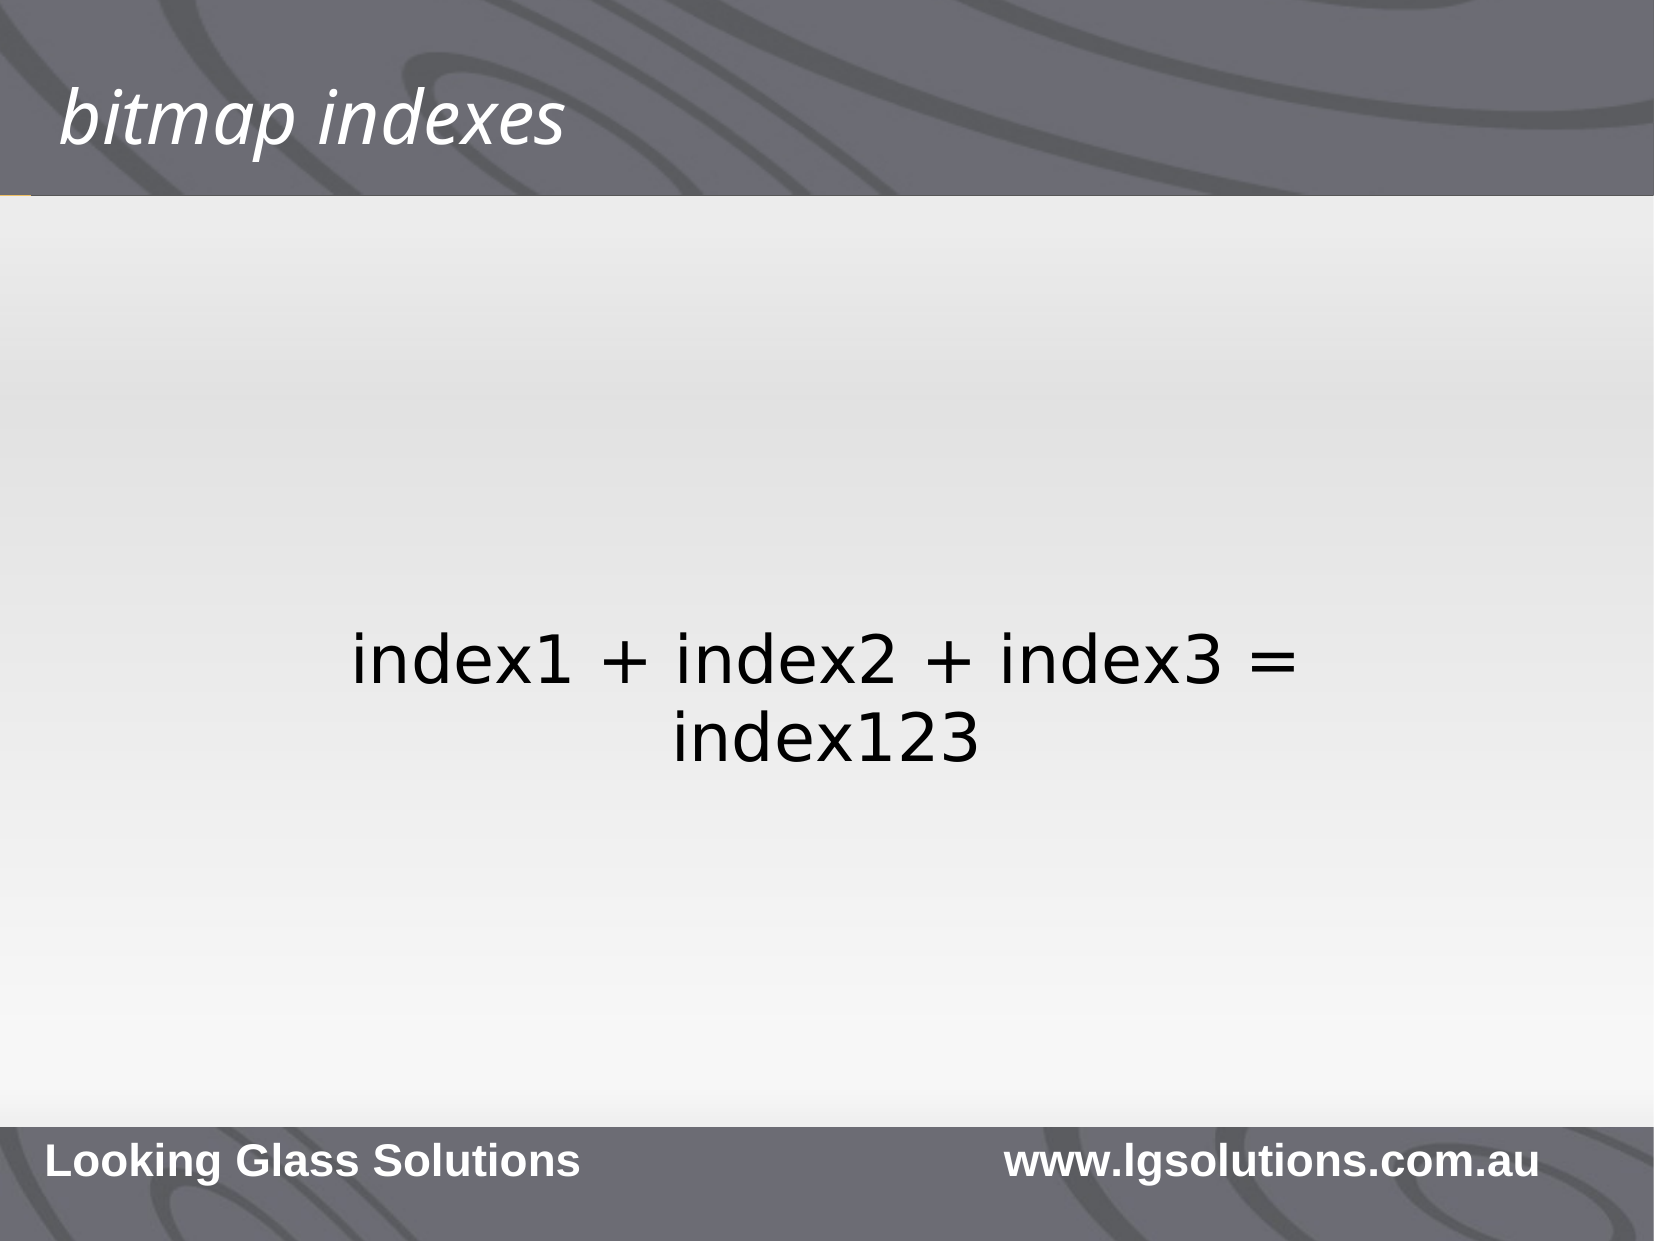

# bitmap indexes
index1 + index2 + index3 =
index123